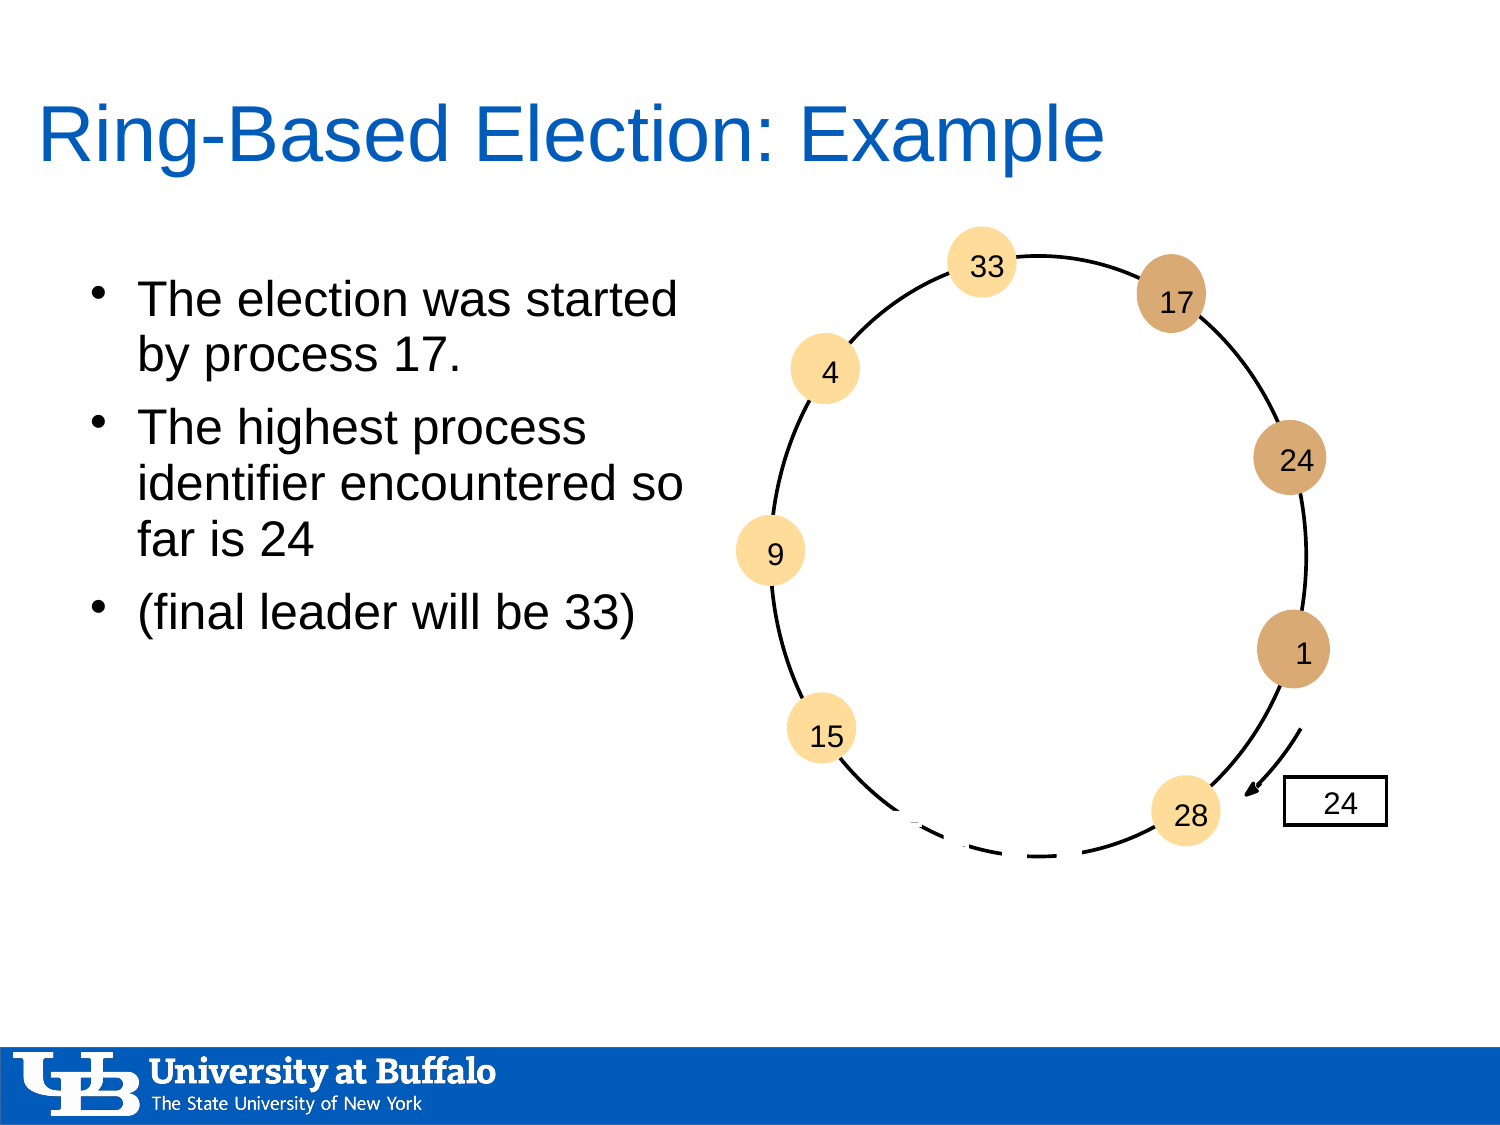

# Ring-Based Election: Example
33
The election was started by process 17.
The highest process identifier encountered so far is 24
(final leader will be 33)
17
4
24
9
1
15
24
28